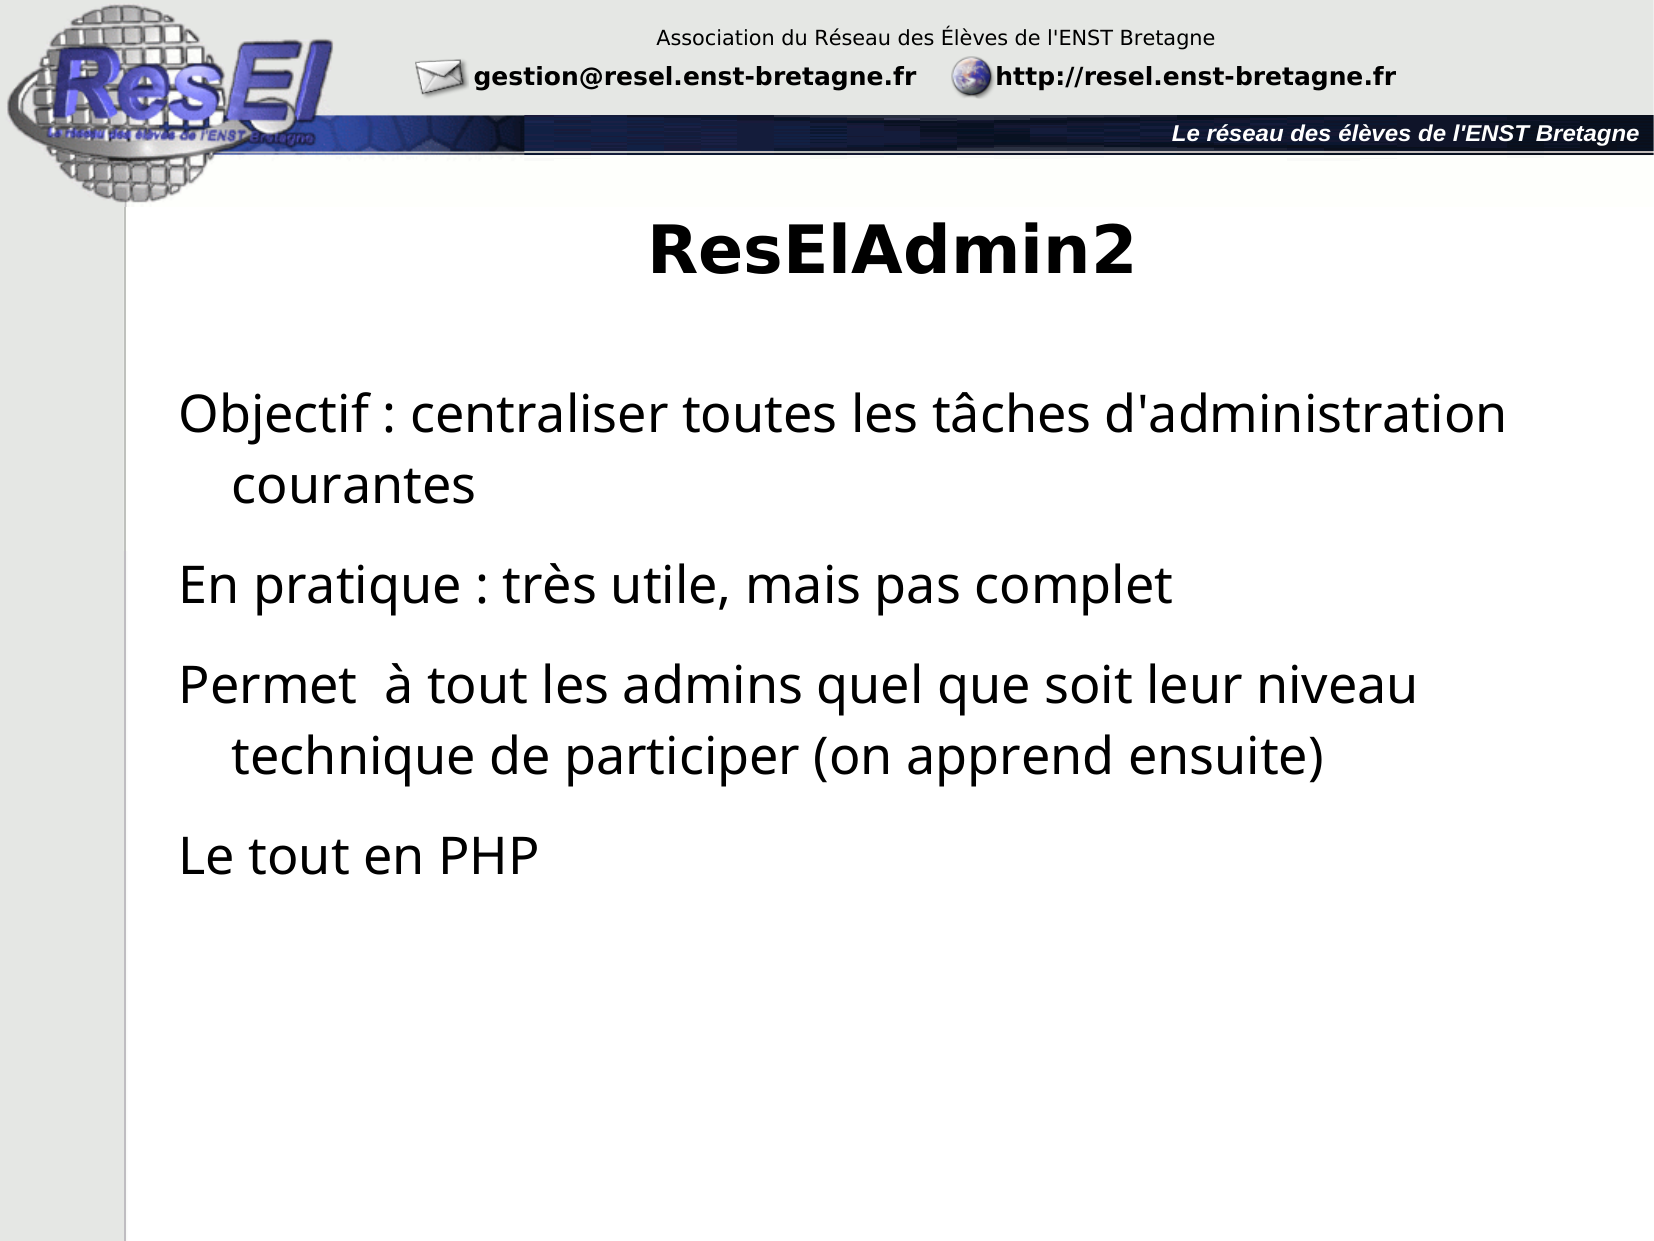

# ResElAdmin2
Objectif : centraliser toutes les tâches d'administration courantes
En pratique : très utile, mais pas complet
Permet à tout les admins quel que soit leur niveau technique de participer (on apprend ensuite)
Le tout en PHP